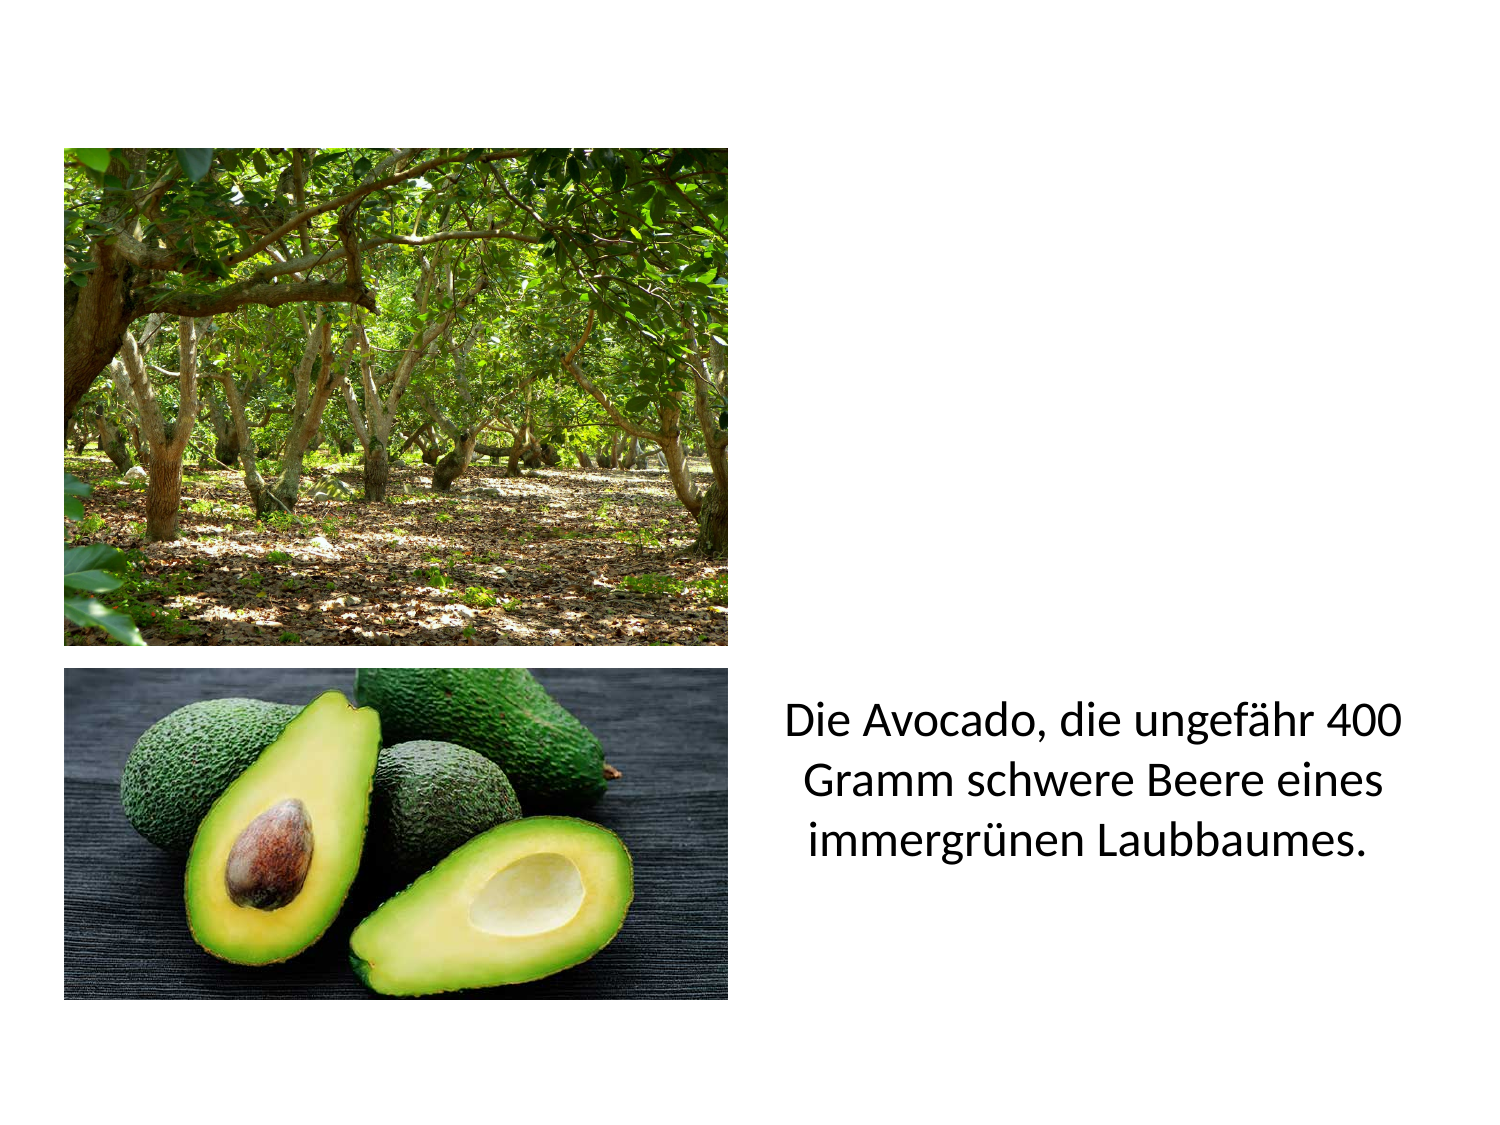

# Die Avocado, die ungefähr 400 Gramm schwere Beere eines immergrünen Laubbaumes. Die Avocado selbst kann klein wie eine Birne sein, aber auch Kindskopfgröße erreichen